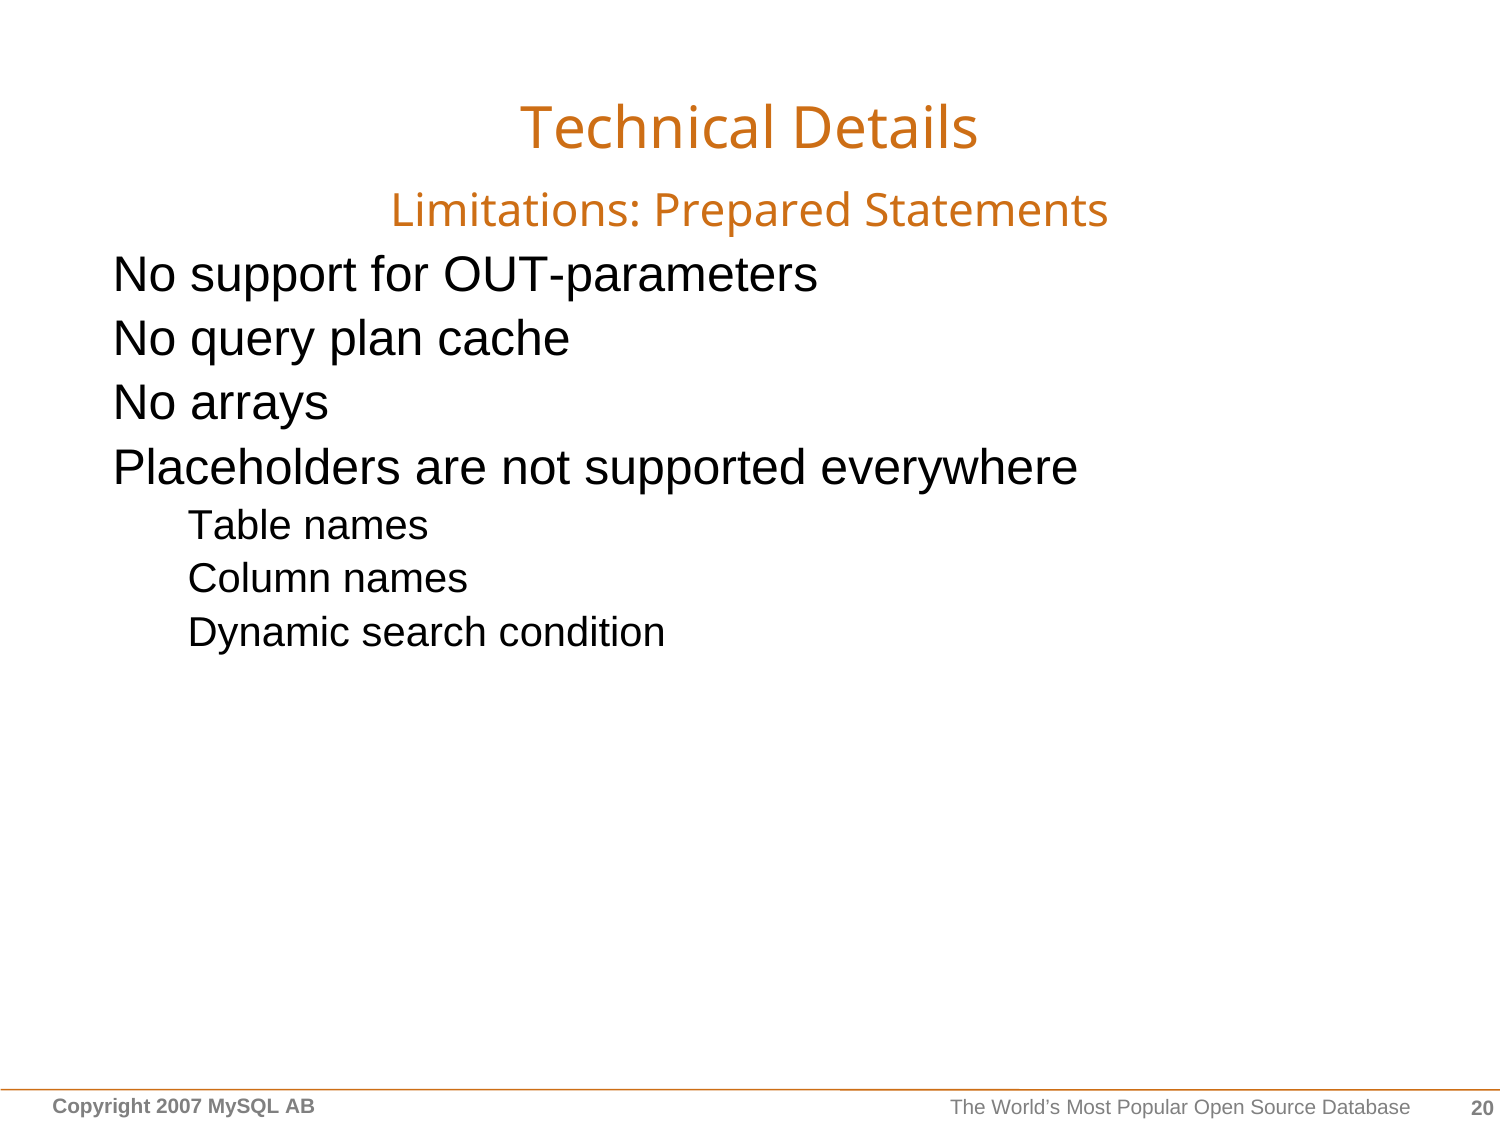

# Technical Details Limitations: Prepared Statements
No support for OUT-parameters
No query plan cache
No arrays
Placeholders are not supported everywhere
Table names
Column names
Dynamic search condition